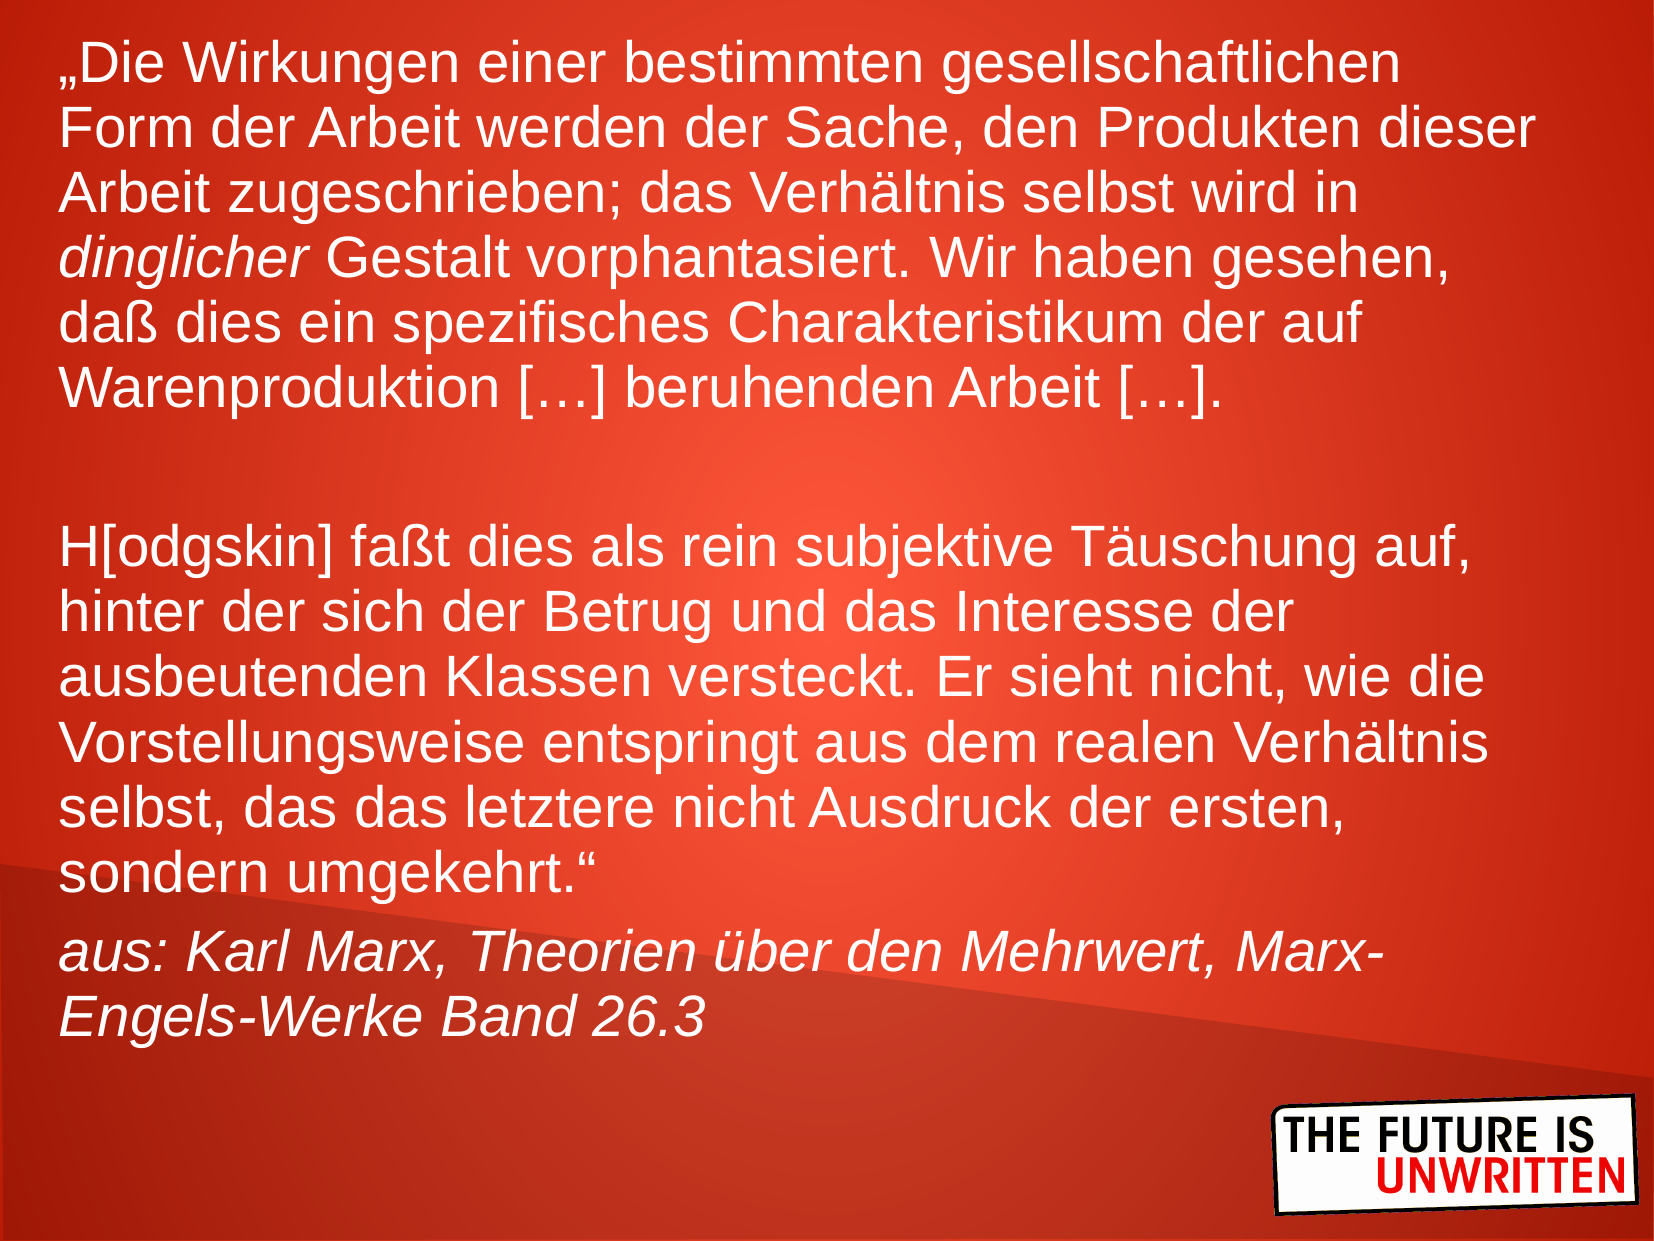

# „Die Wirkungen einer bestimmten gesellschaftlichen Form der Arbeit werden der Sache, den Produkten dieser Arbeit zugeschrieben; das Verhältnis selbst wird in dinglicher Gestalt vorphantasiert. Wir haben gesehen, daß dies ein spezifisches Charakteristikum der auf Warenproduktion […] beruhenden Arbeit […].
H[odgskin] faßt dies als rein subjektive Täuschung auf, hinter der sich der Betrug und das Interesse der ausbeutenden Klassen versteckt. Er sieht nicht, wie die Vorstellungsweise entspringt aus dem realen Verhältnis selbst, das das letztere nicht Ausdruck der ersten, sondern umgekehrt.“
aus: Karl Marx, Theorien über den Mehrwert, Marx-Engels-Werke Band 26.3